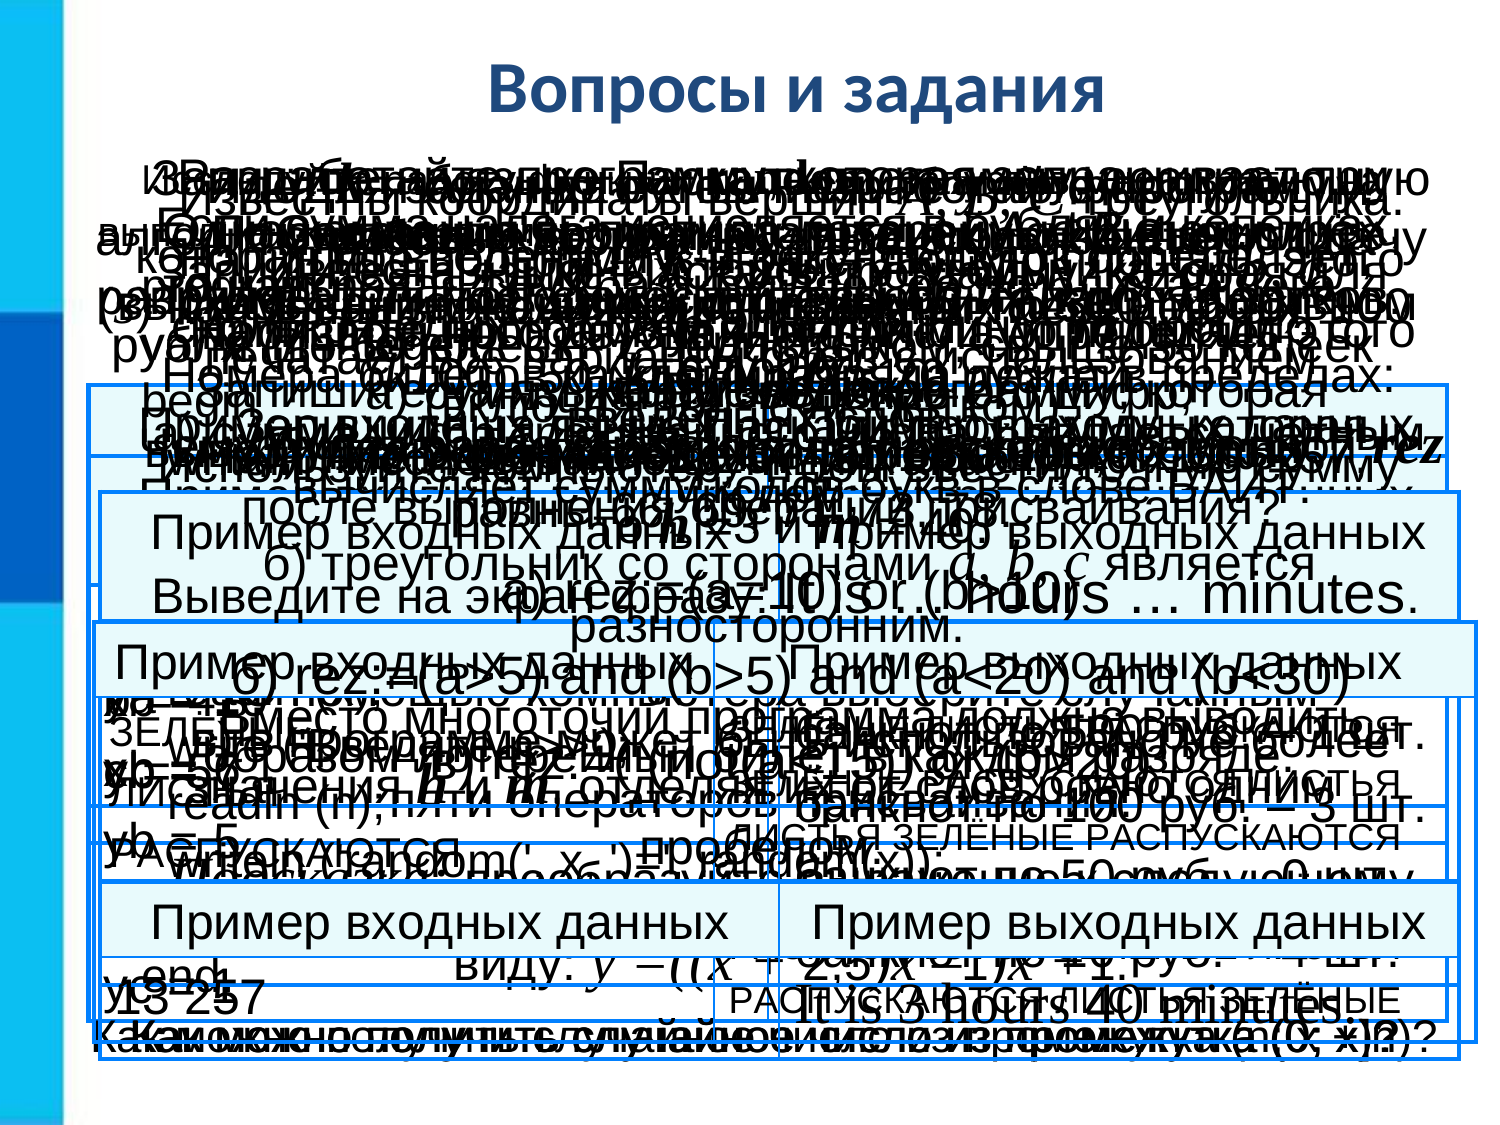

Вопросы и задания
Для заданного x вычислите у по формуле
 у = х3 + 2,5х2 – х +1.
При этом:
а) операцию возведения в степень использовать запрещено;
б) в одном операторе присваивания можно использовать не более одной арифметической операции (сложение, умножение, вычитание);
в) в программе может быть использовано не более пяти операторов присваивания.
Подсказка: преобразуйте выражение к следующему
виду: y =((x + 2,5)x –1)x +1.
Разработайте программу, которая запрашивает три строковые величины – взаимосвязанные прилагательное, существительное и глагол, а затем печатает все варианты фраз с использованием введённых слов.
Идёт k-я секунда суток. Разработайте программу, которая по введённой k-й секунде суток определяет, сколько целых часов h и целых минут m прошло с начала суток.
Например, если k =13257=3 х 3600 + 40 х 60 + 57,
то h =3 и m = 40.
Выведите на экран фразу: It is … hours … minutes.
Вместо многоточий программа должна выводить значения h и m, отделяя их от слов ровно одним пробелом.
Исследуйте работу функции random, запустив многократно на выполнение программу:
program n_8;
var x, n: integer;
begin
 writeln ('Исследование функции random');
 randomize (*для генерации различных случайных чисел
 при каждом запуске программы *);
 write ('Введите x>>');
 readln (x);
 write ('Введите n>>');
 readln (n);
 writeln ('random(', x, ')=', random(x));
 writeln ('random(', x, ')+', n, '=', random(x)+n)
end.
Запишите на языке Паскаль программу, реализующую алгоритм работы кассира, выдающего покупателю сдачу (s) наименьшим количеством банкнот по 500 (k500), 100 (k100), 50 (k50) и 10(k10) рублей.
Известны координаты вершин A, B, C треугольника.
Напишите программу, вычисляющую площадь этого треугольника.
 По заданным координатам точек А и В вычислите длину отрезка АВ.
Если сумма налога исчисляется в рублях и копейках, то налоговая служба округляет её до ближайшего рубля (до 50 копеек - с недостатком, свыше 50 копеек (включая 50) - с избытком).
Используйте компьютер, чтобы ввести точную сумму налога и вывести, сколько следует уплатить.
Одна компания выпустила лотерейные билеты трёх разрядов: для молодежи, для взрослых и для стариков.
Номера билетов каждого разряда лежат в пределах:
для молодёжи - от 1 до 100;
для взрослых - от 101 до 200;
для стариков - от 201 до 250.
С помощью компьютера выберите случайным образом лотерейный билет в каждом разряде.
Составьте программу, вводящую true, если высказывание является истинным, и false в противном случае:
а) сумма цифр трёхзначного числа x является чётным числом;
б) треугольник со сторонами a, b, с является разносторонним.
Известны длины сторон треугольника a, b, c.
Напишите программу, вычисляющую площадь этого треугольника.
Запишите на языке Паскаль программу, которая для произвольного двузначного числа определяет:
а) сумму и произведение его цифр;
б) число, образованное перестановкой цифр исходного числа.
Даны значения целочисленных переменных:
 a = 10, b = 20.
Чему будет равно значение логической переменной rez после выполнения операции присваивания?
а) rez:=(a=10) or (b>10)
б) rez:=(a>5) and (b>5) and (a<20) and (b<30)
в) rez:=( (not(a<15)) or (b>20)
Запишите на языке Паскаль программу, которая выводит на экран строку символов, коды которых равны 66, 69, 71, 73, 78.
| Пример входных данных | Пример выходных данных |
| --- | --- |
| xa = 2 ya = 1 xb = 10 yb = 7 | | AB | = 10.0 |
Запишите на языке Паскаль программу, которая
вычисляет сумму кодов букв в слове БАЙТ.
| Пример входных данных | Пример выходных данных |
| --- | --- |
| a = 3 b = 4 с = 5 | s = 6.0 |
| Пример входных данных | Пример выходных данных |
| --- | --- |
| xa = 2 ya = 1 xb = 6 yb = 5 xc = 10 yc = 1 | s = 16.0 |
| Пример входных данных | Пример выходных данных |
| --- | --- |
| 845 | Следует сдать: банкнот по 500 руб. – 1 шт. банкнот по 100 руб. – 3 шт. банкнот по 50 руб. – 0 шт. банкнот по 10 руб. – 4 шт. |
| Пример входных данных | Пример выходных данных |
| --- | --- |
| ЗЕЛЁНЫЕ ЛИСТЬЯ РАСПУСКАЮТСЯ | ЗЕЛЁНЫЕ ЛИСТЬЯ РАСПУСКАЮТСЯ ЗЕЛЁНЫЕ РАСПУСКАЮТСЯ ЛИСТЬЯ ЛИСТЬЯ ЗЕЛЁНЫЕ РАСПУСКАЮТСЯ ЛИСТЬЯ РАСПУСКАЮТСЯ ЗЕЛЁНЫЕ РАСПУСКАЮТСЯ ЗЕЛЁНЫЕ ЛИСТЬЯ РАСПУСКАЮТСЯ ЛИСТЬЯ ЗЕЛЁНЫЕ |
| Пример входных данных | Пример выходных данных |
| --- | --- |
| 13 257 | It is 3 hours 40 minutes. |
Как можно получить случайное число из промежутка (0; x)?
Как можно получить случайное число из промежутка (0; x]?
Как можно получить случайное число из промежутка (n; x + n)?